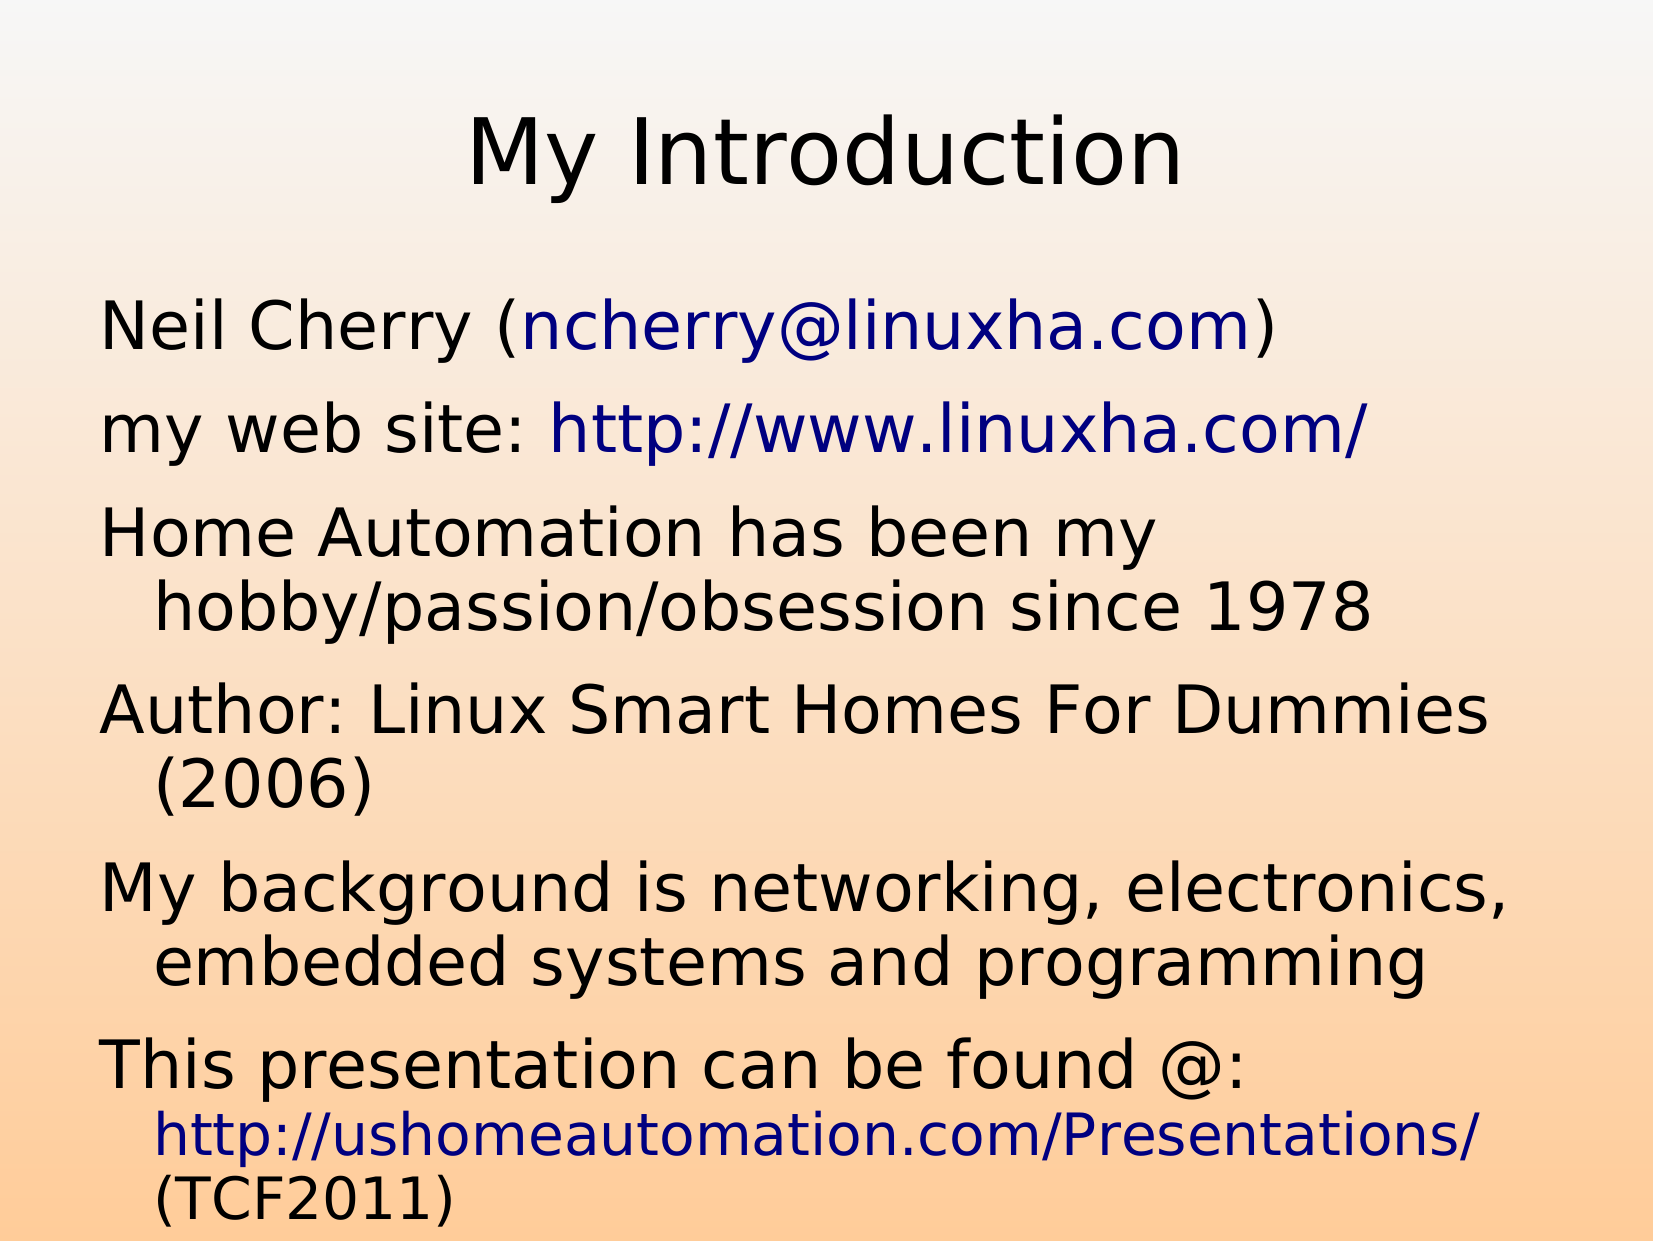

# My Introduction
Neil Cherry (ncherry@linuxha.com)‏
my web site: http://www.linuxha.com/
Home Automation has been my hobby/passion/obsession since 1978
Author: Linux Smart Homes For Dummies (2006)
My background is networking, electronics, embedded systems and programming
This presentation can be found @: http://ushomeautomation.com/Presentations/ (TCF2011)